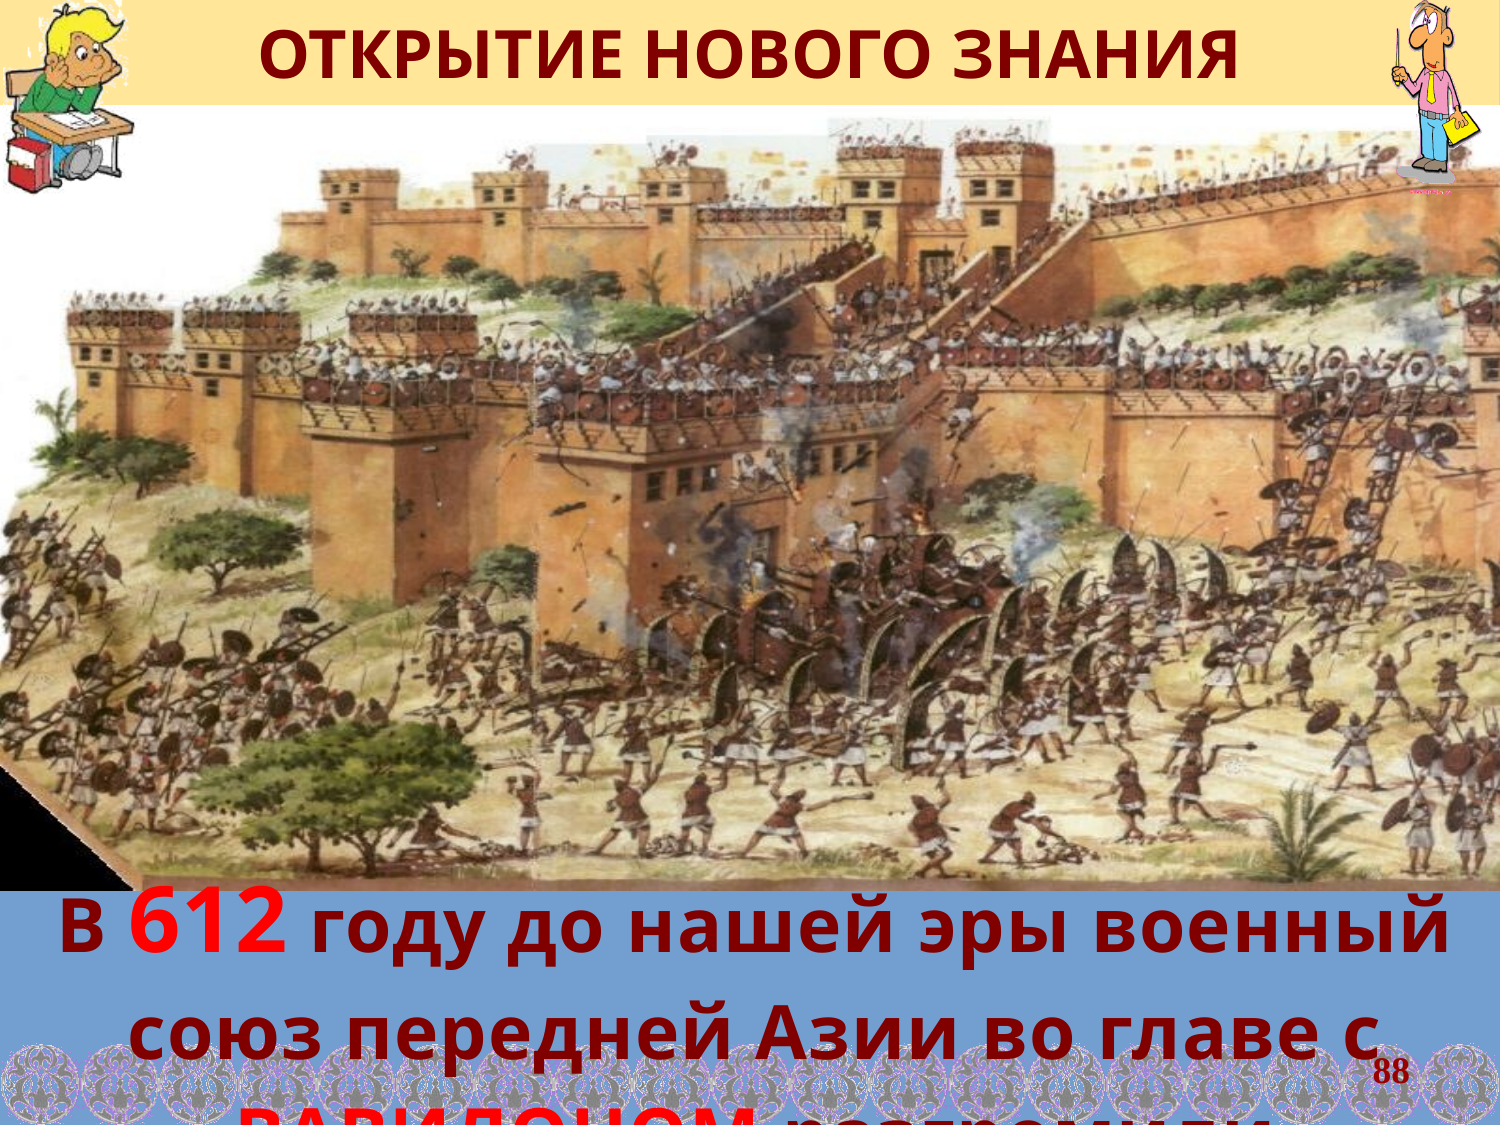

ОТКРЫТИЕ НОВОГО ЗНАНИЯ
В 612 году до нашей эры военный союз передней Азии во главе с ВАВИЛОНОМ разгромили Ассирию